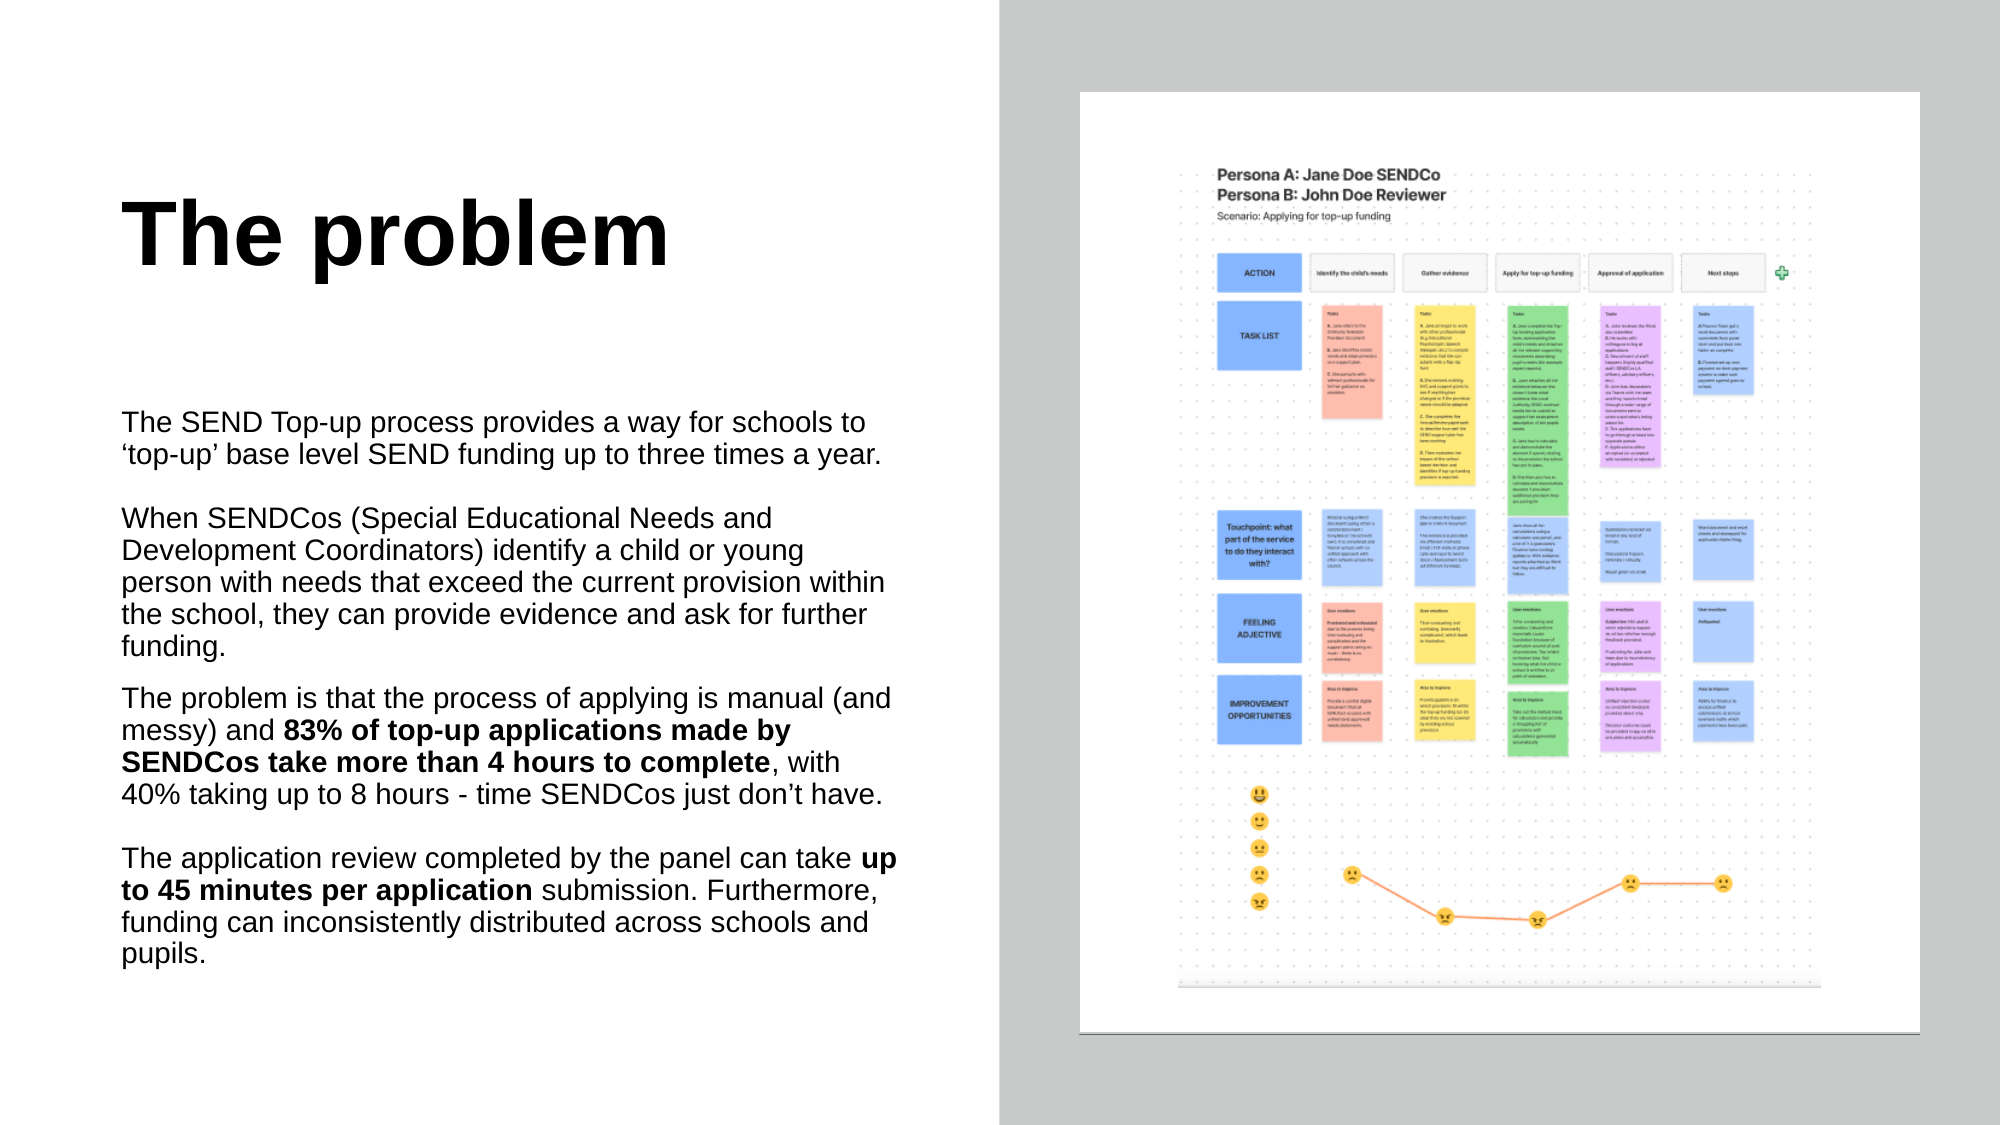

# The problem
The SEND Top-up process provides a way for schools to ‘top-up’ base level SEND funding up to three times a year. 
 
When SENDCos (Special Educational Needs and Development Coordinators) identify a child or young person with needs that exceed the current provision within the school, they can provide evidence and ask for further funding.
The problem is that the process of applying is manual (and messy) and 83% of top-up applications made by SENDCos take more than 4 hours to complete, with 40% taking up to 8 hours - time SENDCos just don’t have.  
 
The application review completed by the panel can take up to 45 minutes per application submission. Furthermore, funding can inconsistently distributed across schools and pupils.